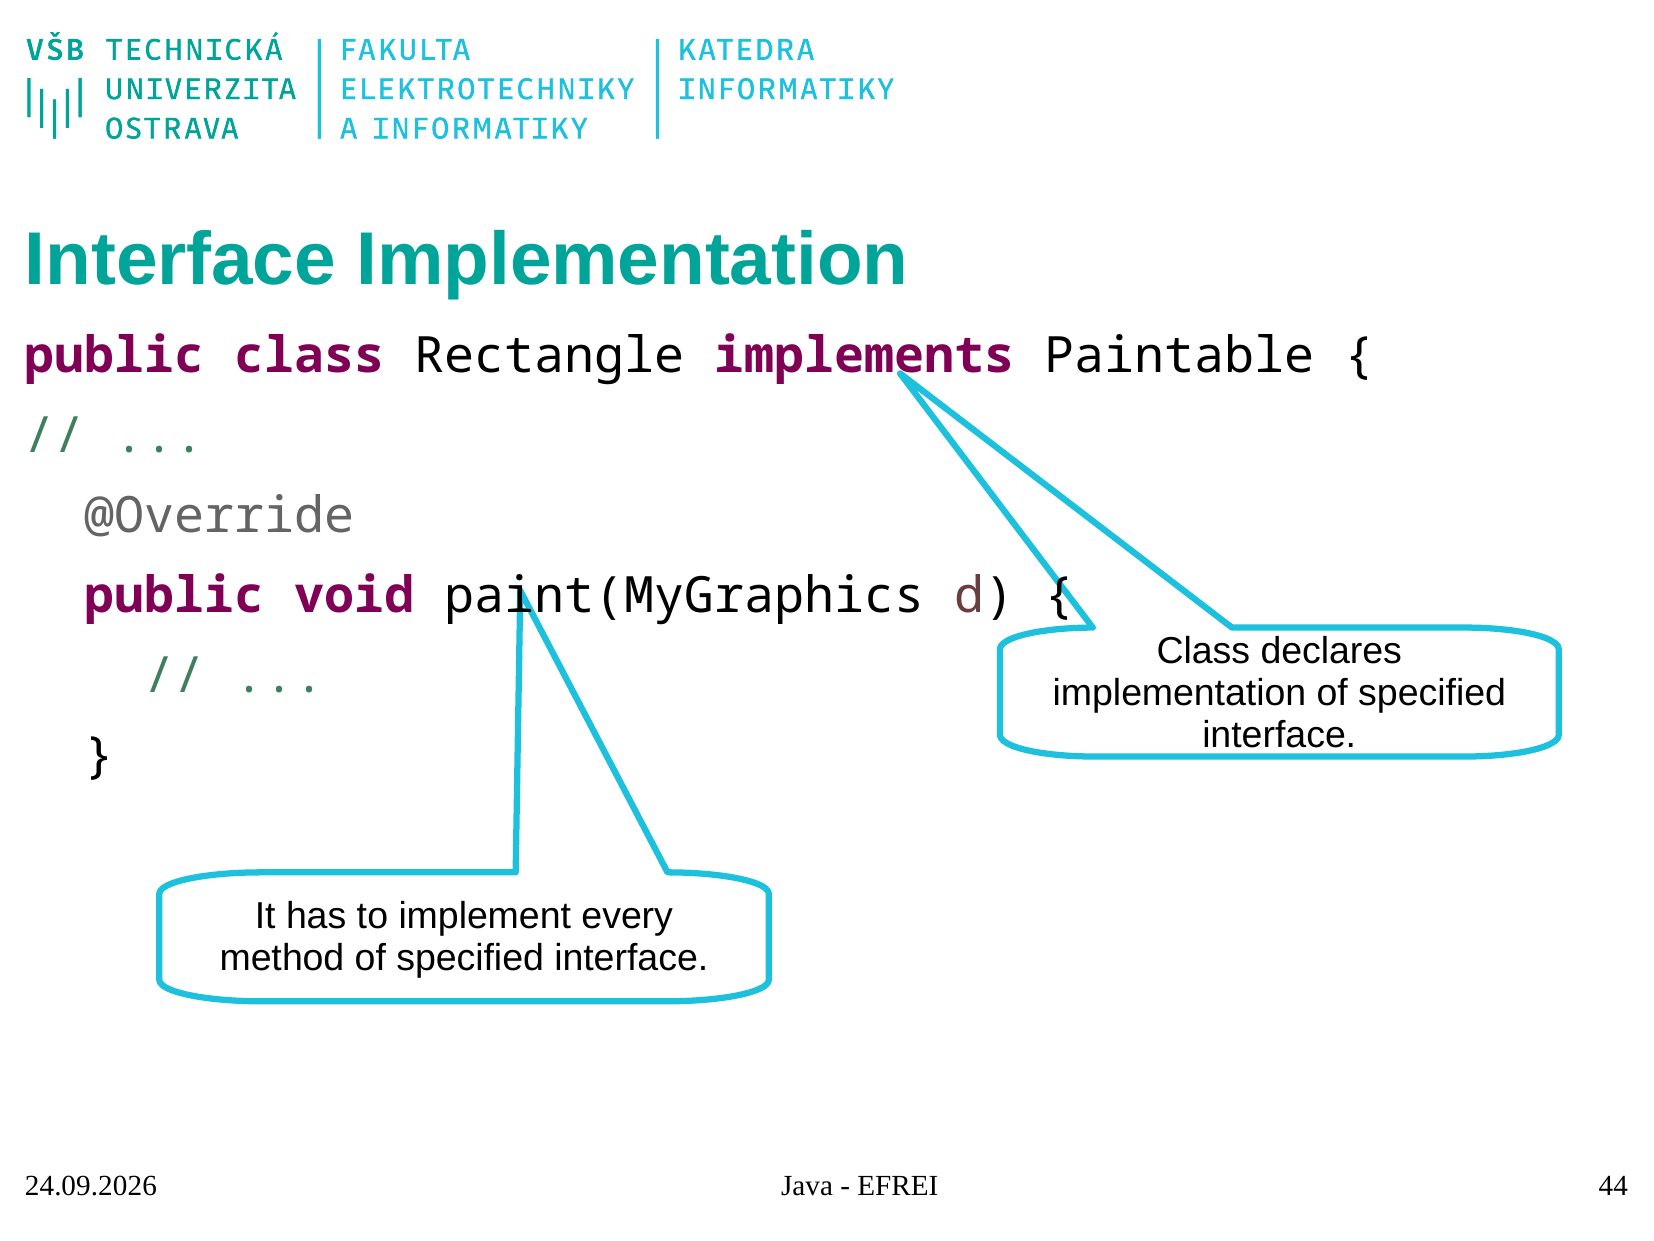

# Interface Implementation
public class Rectangle implements Paintable {
// ...
 @Override
 public void paint(MyGraphics d) {
 // ...
 }
Class declares implementation of specified interface.
It has to implement every method of specified interface.
Java - EFREI
44